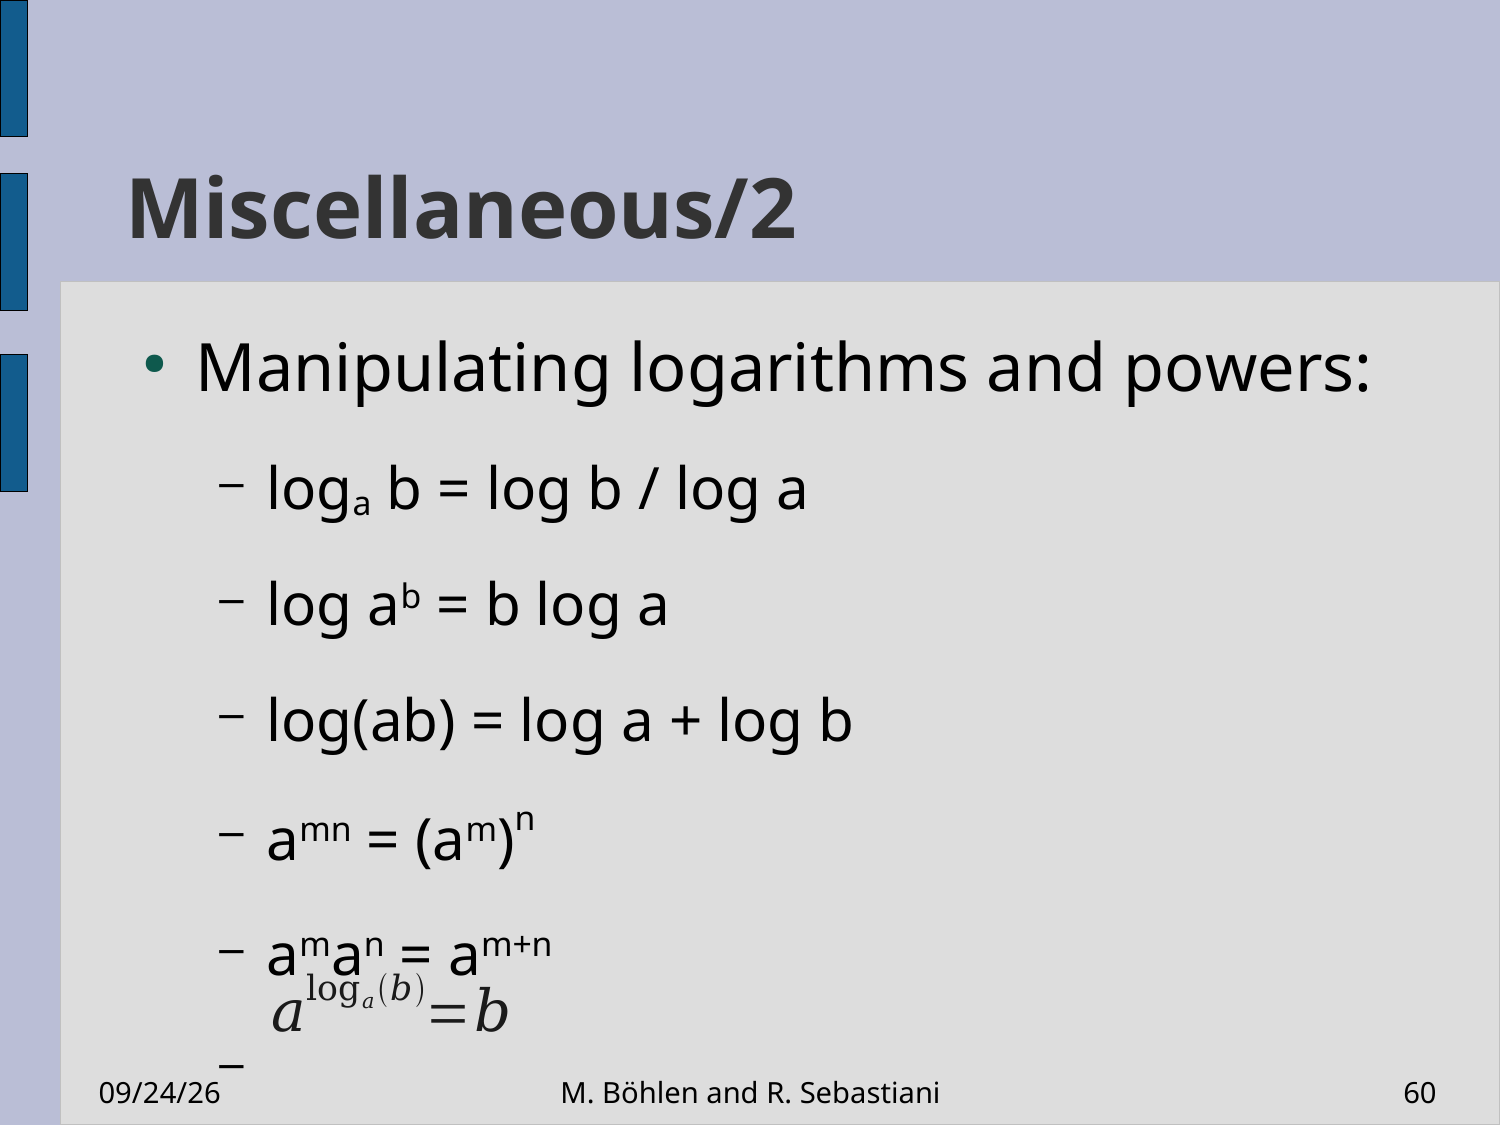

# Miscellaneous/2
Manipulating logarithms and powers:
loga b = log b / log a
log ab = b log a
log(ab) = log a + log b
amn = (am)n
aman = am+n
M. Böhlen and R. Sebastiani
60